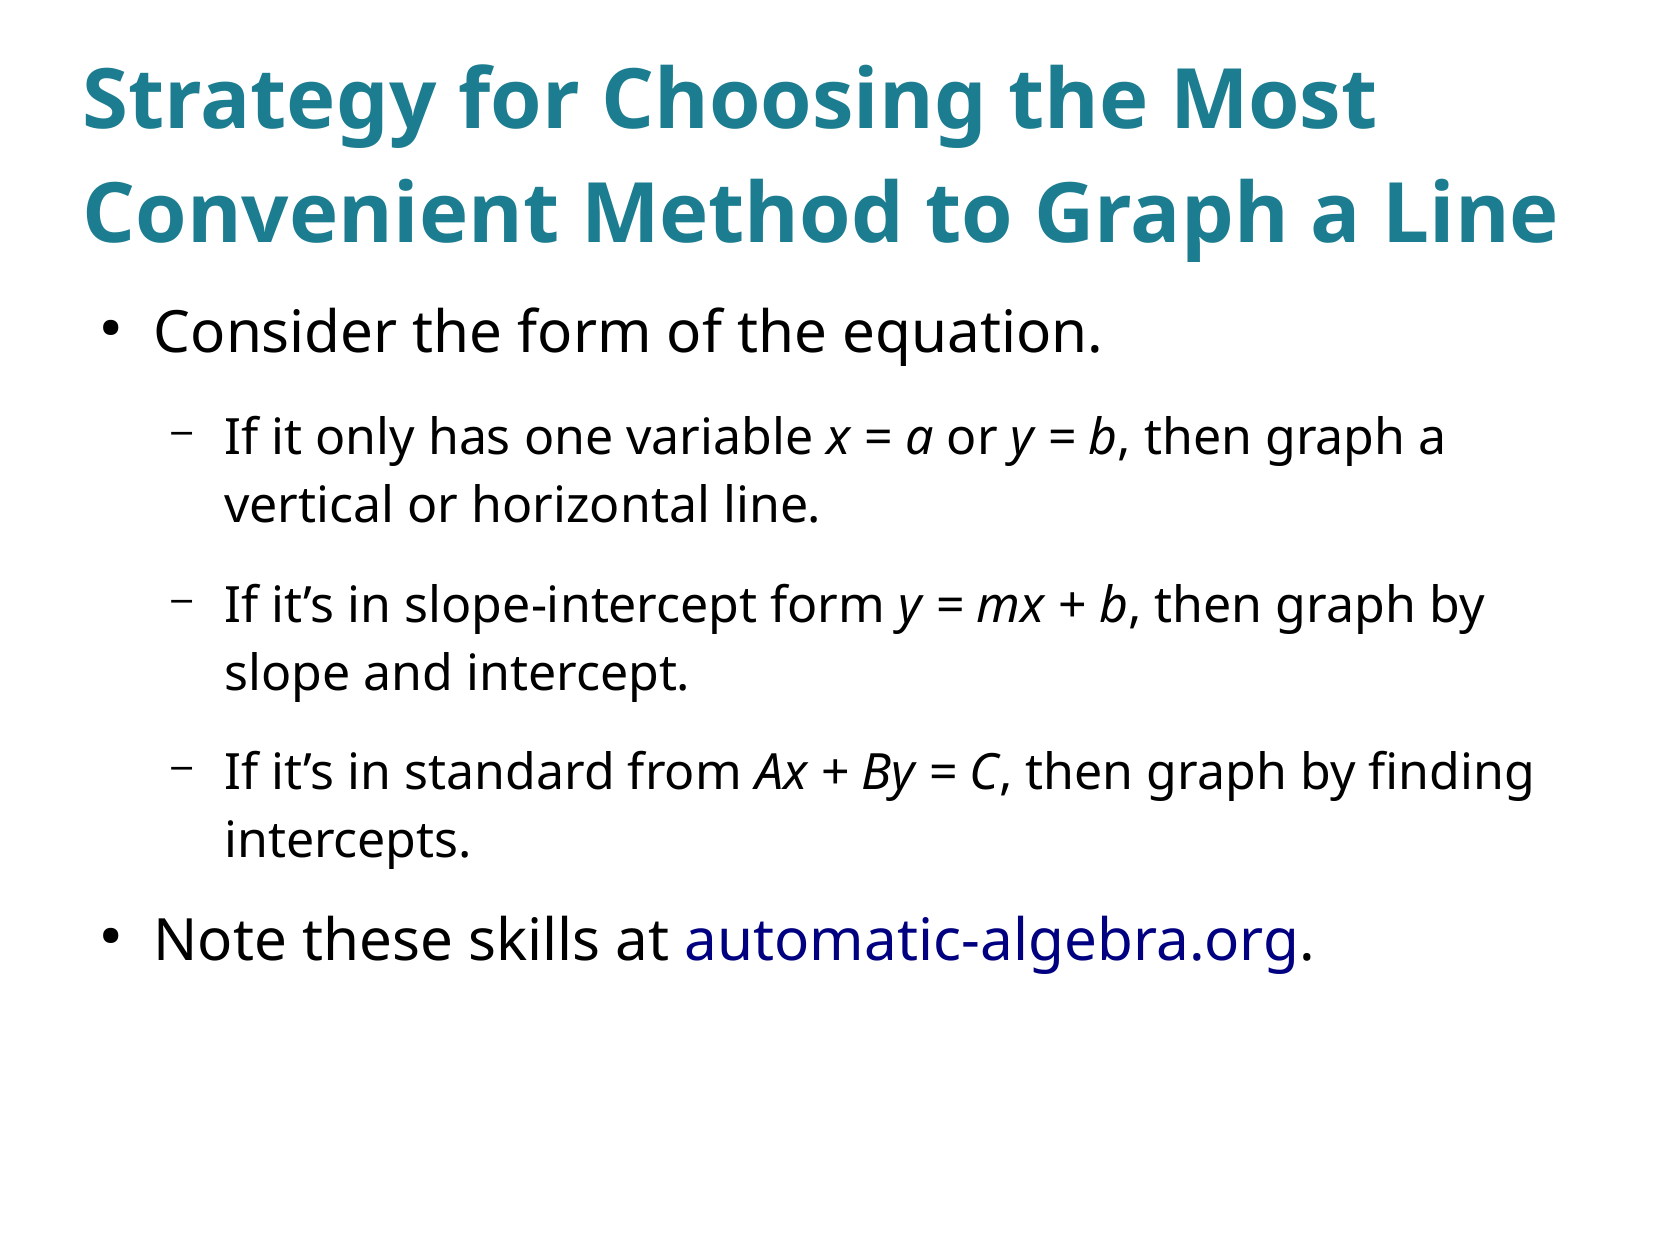

# Strategy for Choosing the Most Convenient Method to Graph a Line
Consider the form of the equation.
If it only has one variable x = a or y = b, then graph a vertical or horizontal line.
If it’s in slope-intercept form y = mx + b, then graph by slope and intercept.
If it’s in standard from Ax + By = C, then graph by finding intercepts.
Note these skills at automatic-algebra.org.